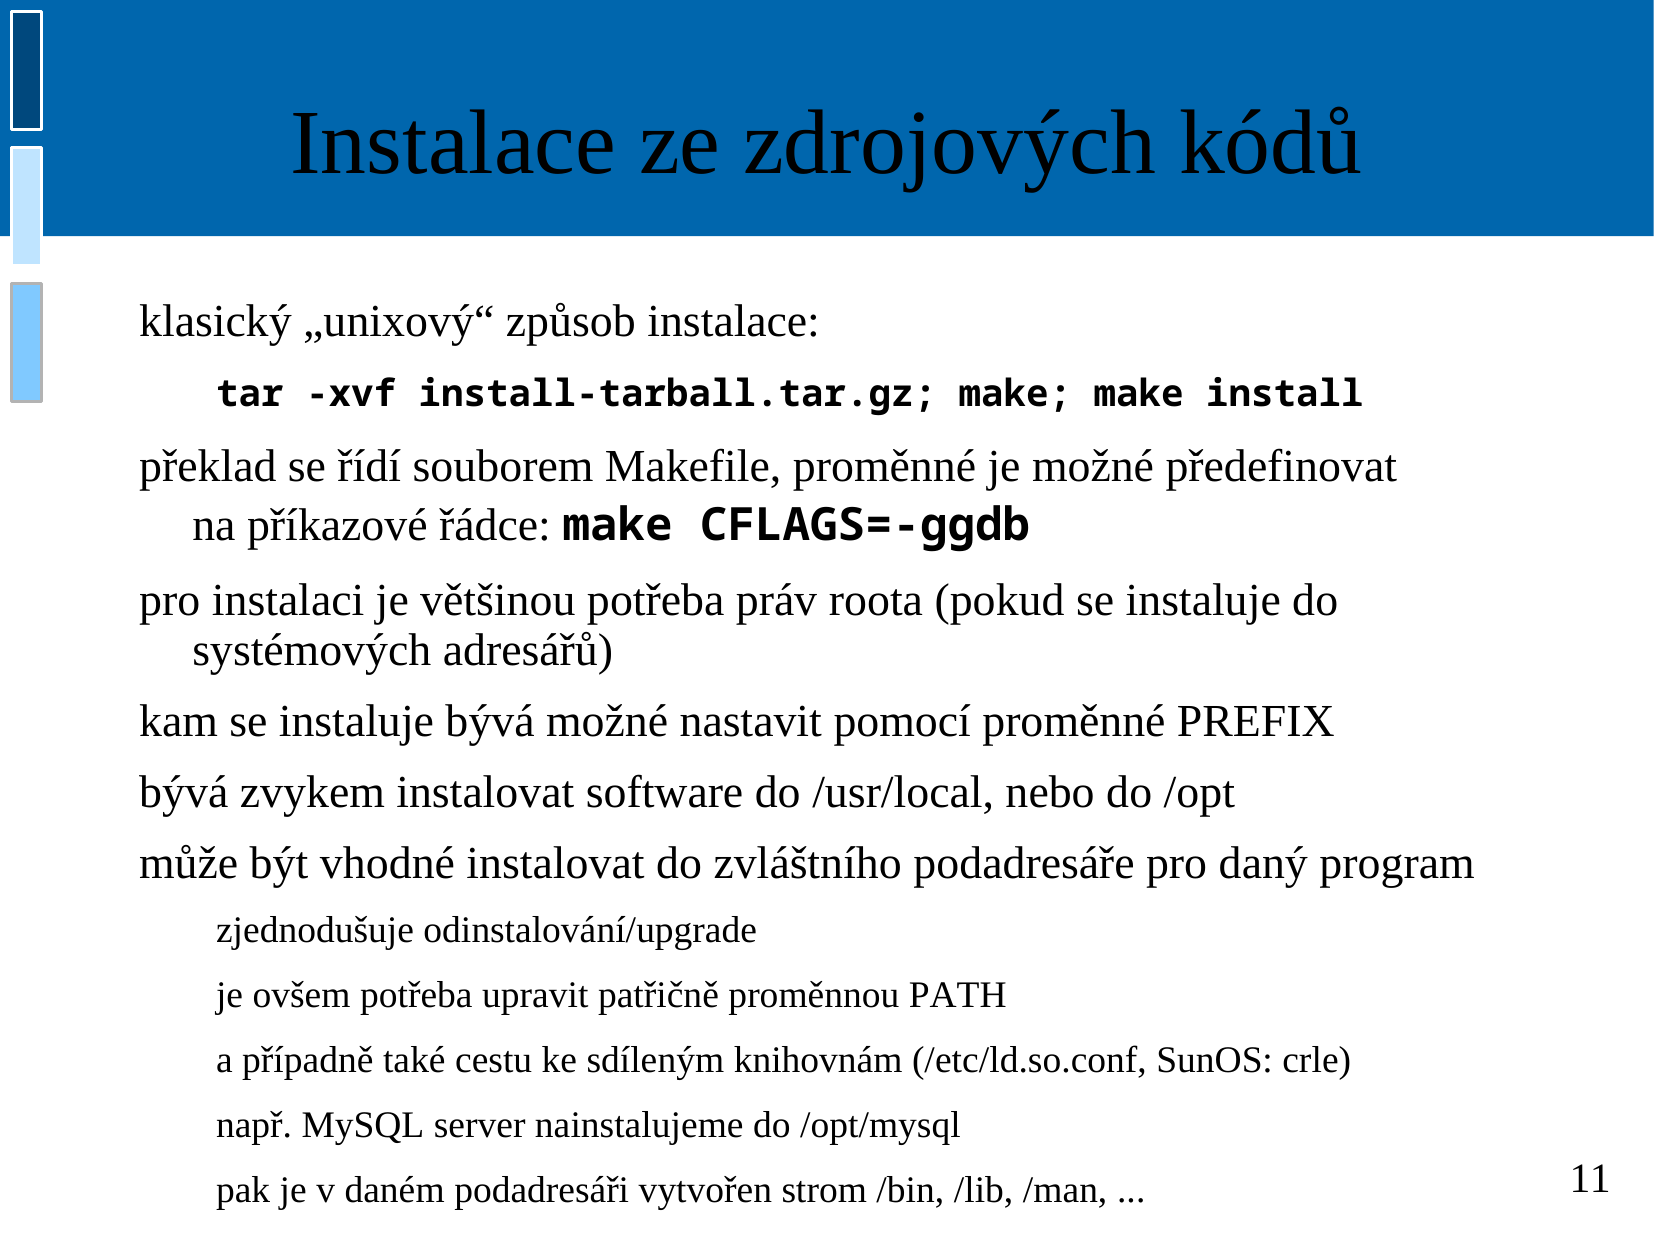

# Instalace ze zdrojových kódů
klasický „unixový“ způsob instalace:
tar -xvf install-tarball.tar.gz; make; make install
překlad se řídí souborem Makefile, proměnné je možné předefinovat na příkazové řádce: make CFLAGS=-ggdb
pro instalaci je většinou potřeba práv roota (pokud se instaluje do systémových adresářů)
kam se instaluje bývá možné nastavit pomocí proměnné PREFIX
bývá zvykem instalovat software do /usr/local, nebo do /opt
může být vhodné instalovat do zvláštního podadresáře pro daný program
zjednodušuje odinstalování/upgrade
je ovšem potřeba upravit patřičně proměnnou PATH
a případně také cestu ke sdíleným knihovnám (/etc/ld.so.conf, SunOS: crle)
např. MySQL server nainstalujeme do /opt/mysql
pak je v daném podadresáři vytvořen strom /bin, /lib, /man, ...